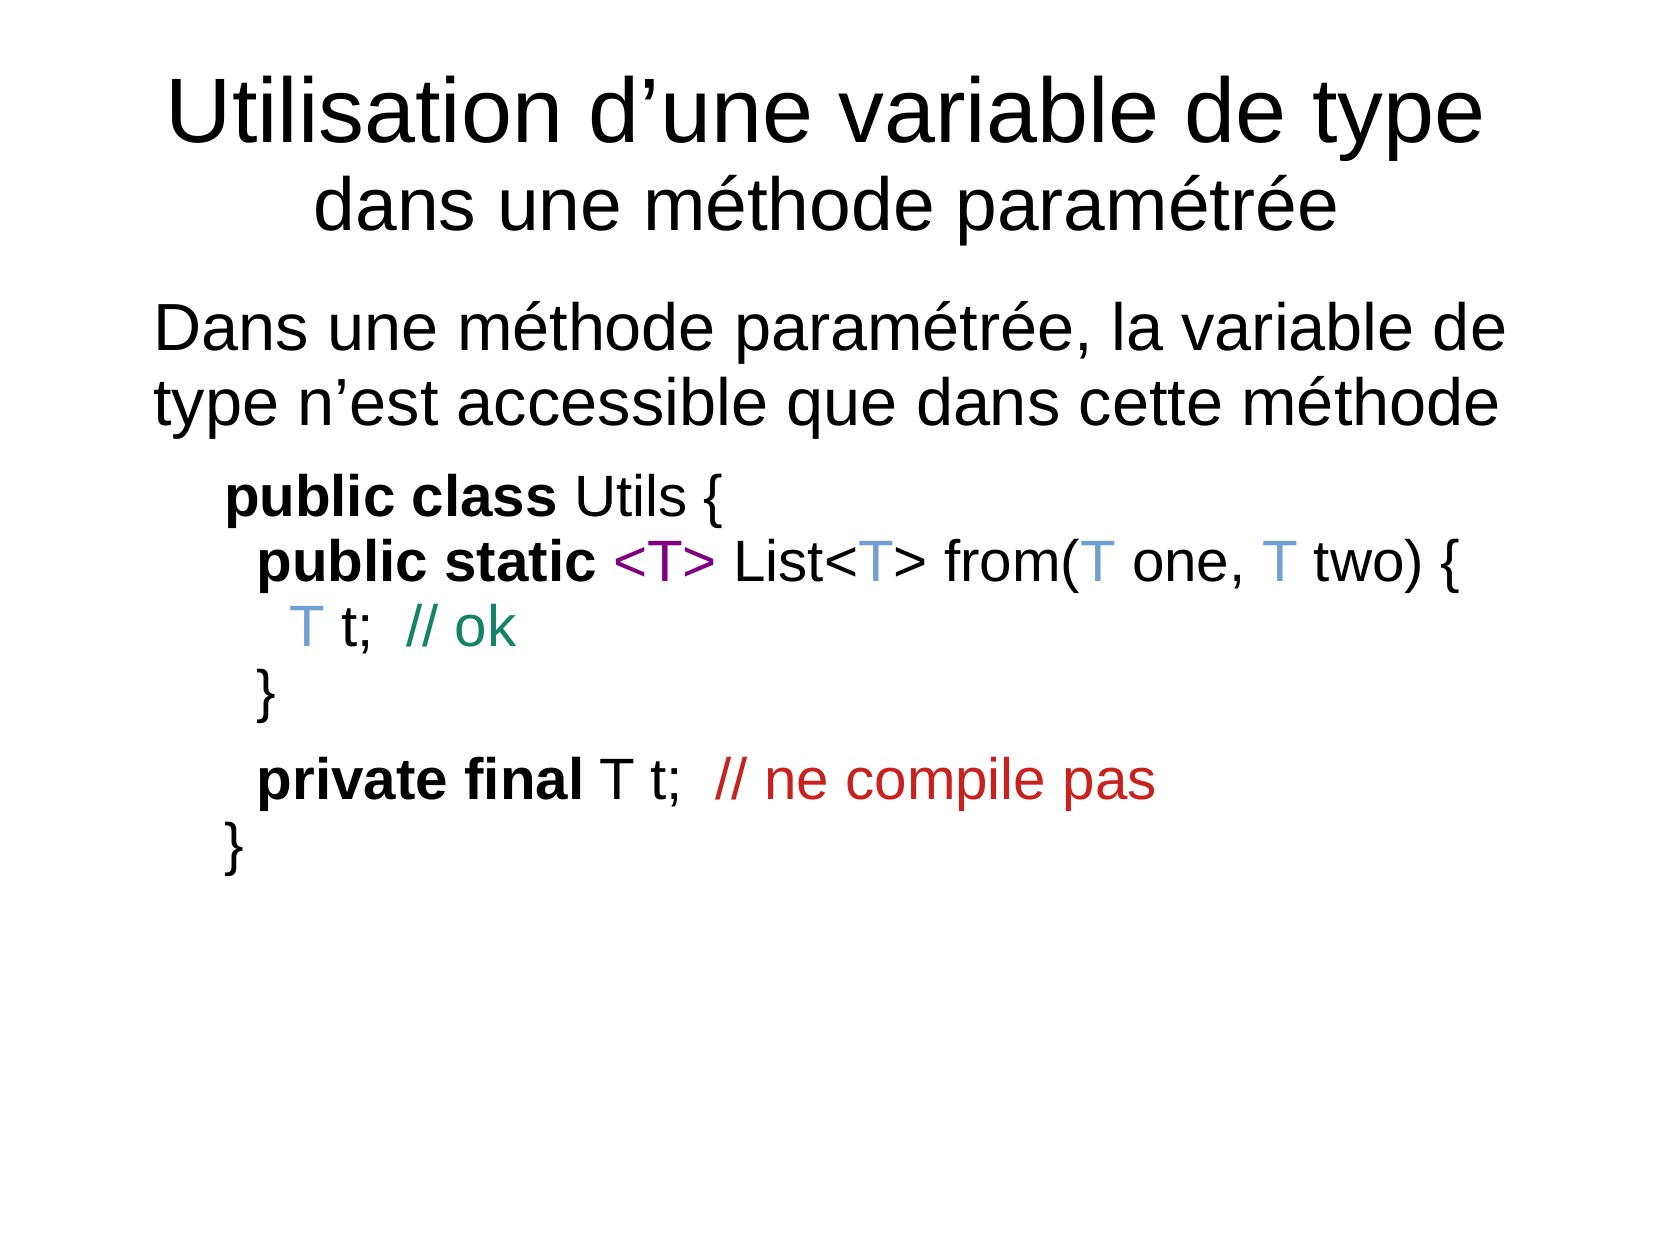

# Utilisation d’une variable de type dans une méthode paramétrée
Dans une méthode paramétrée, la variable de type n’est accessible que dans cette méthode
public class Utils {
 public static <T> List<T> from(T one, T two) {
 T t; // ok
 }
 private final T t; // ne compile pas
}